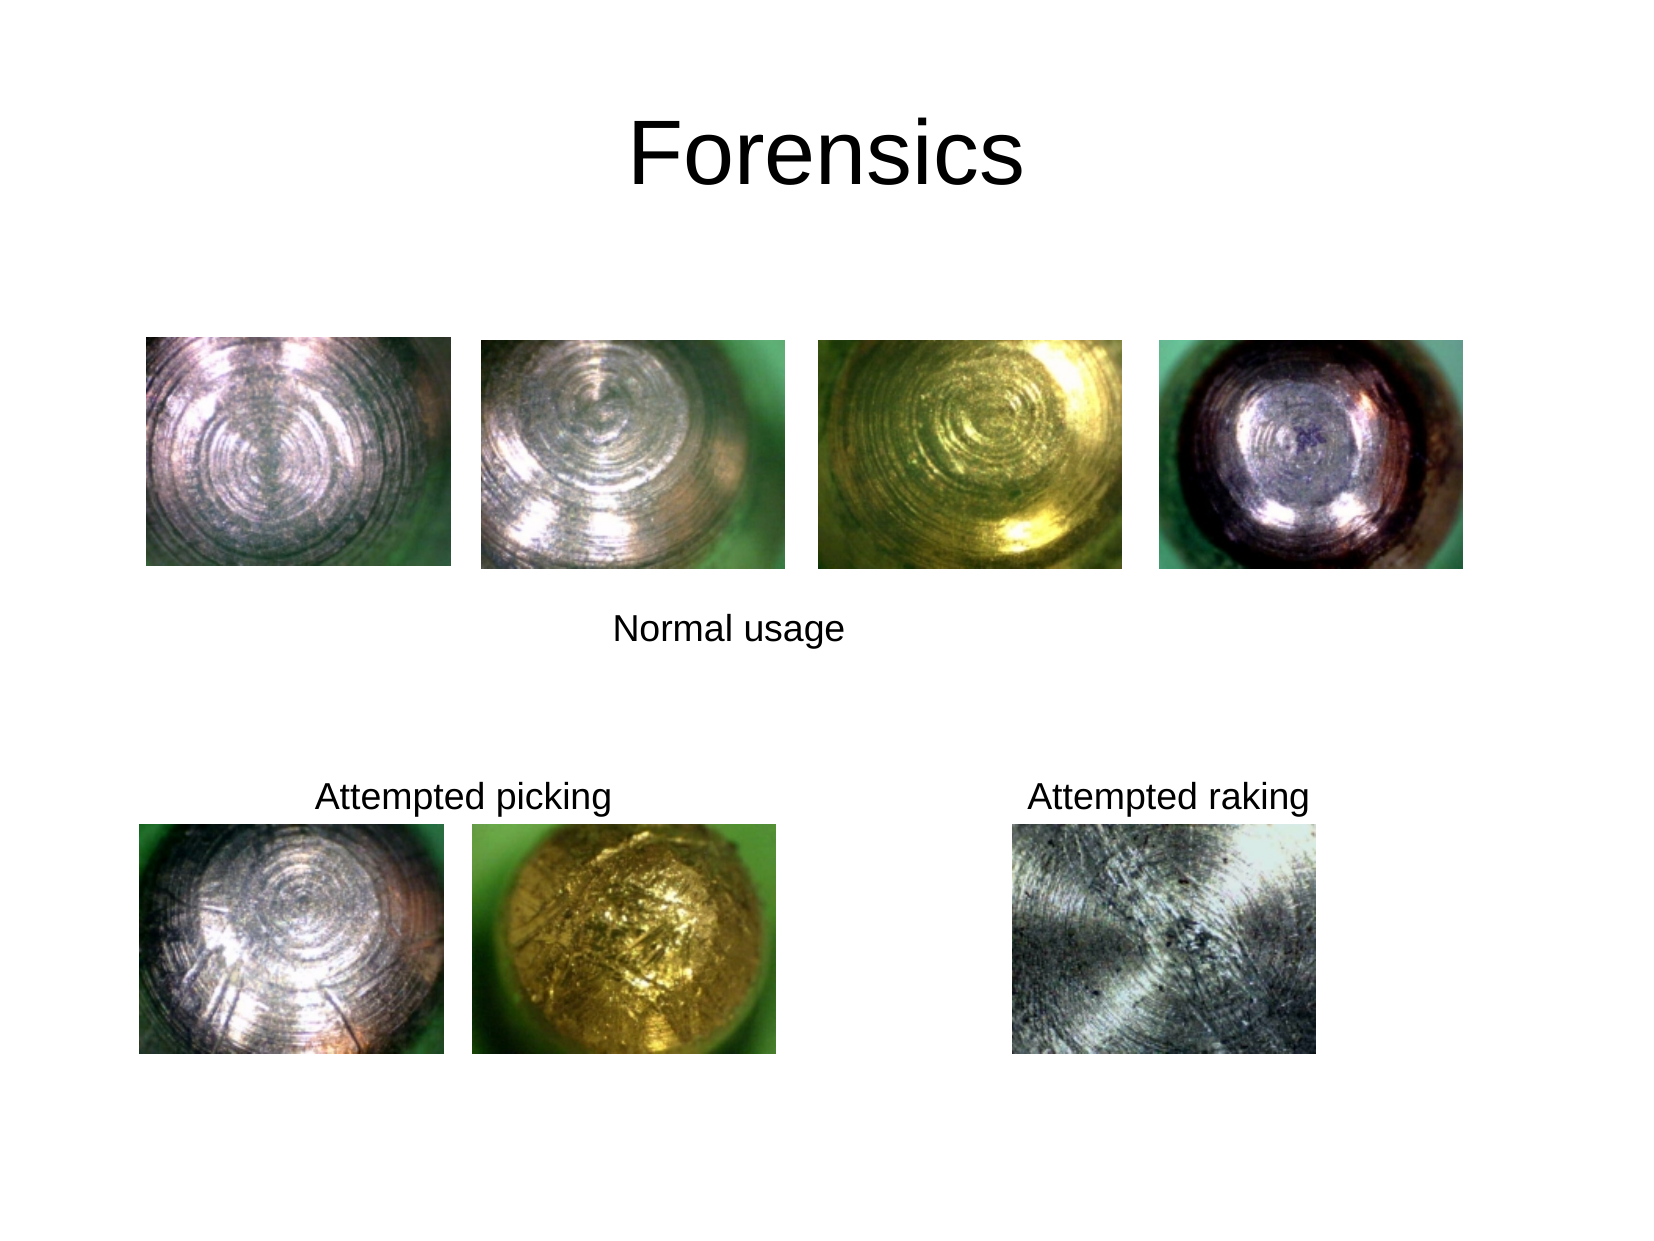

# Forensics
Normal usage
Attempted picking
Attempted raking